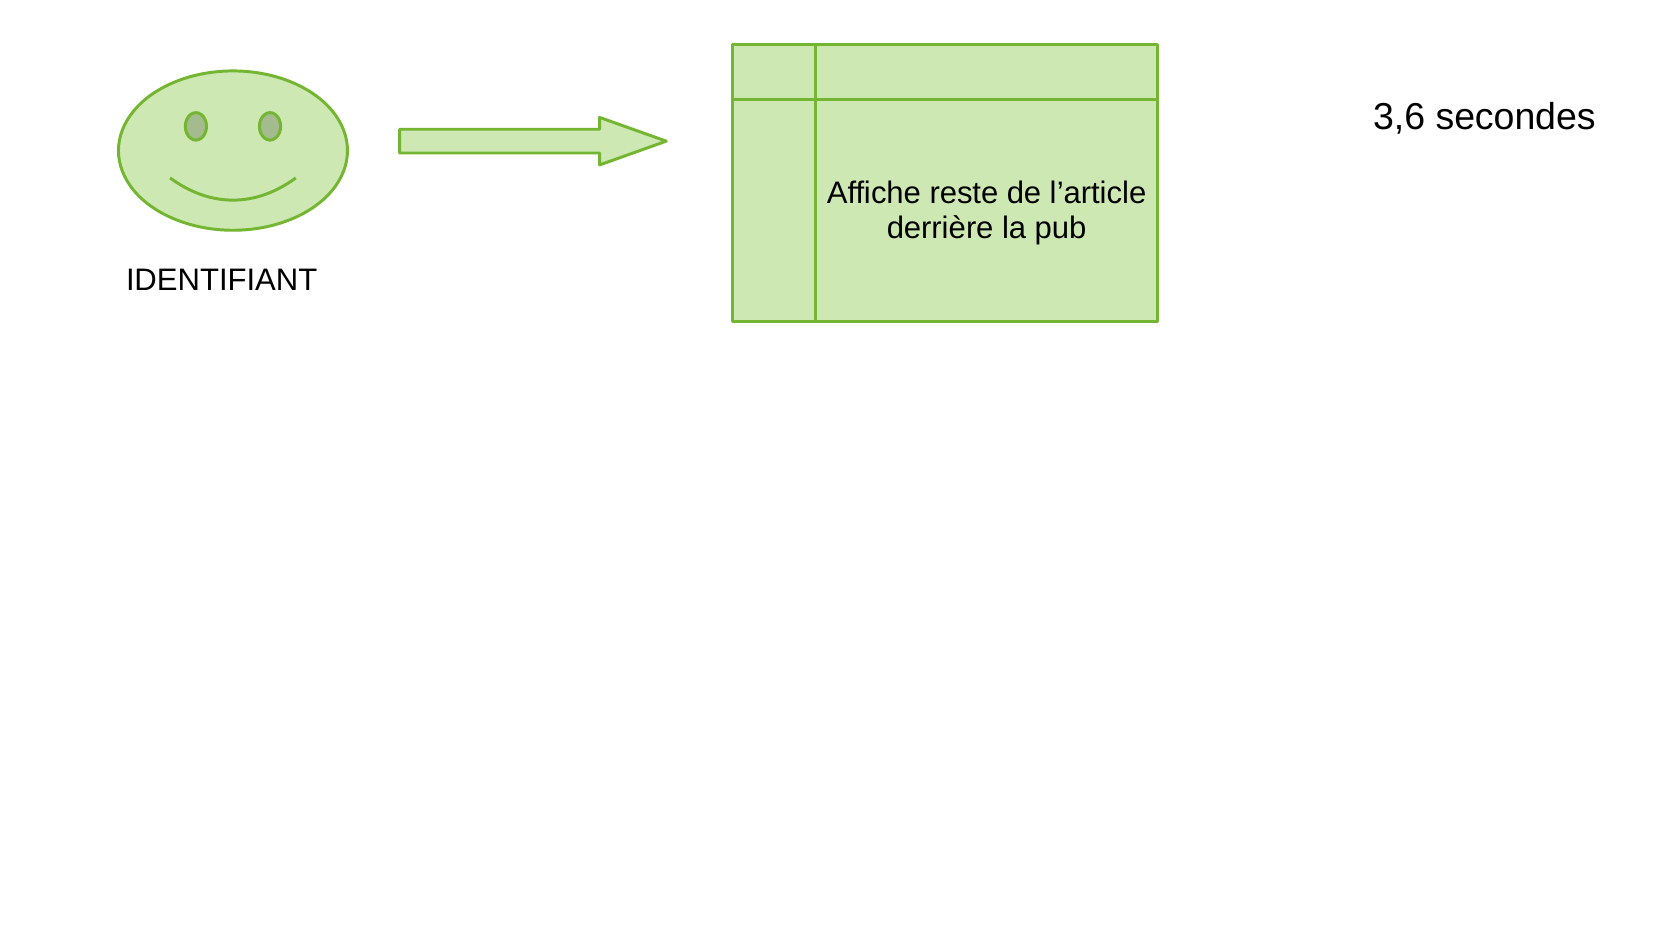

Affiche reste de l’article
derrière la pub
3,6 secondes
IDENTIFIANT